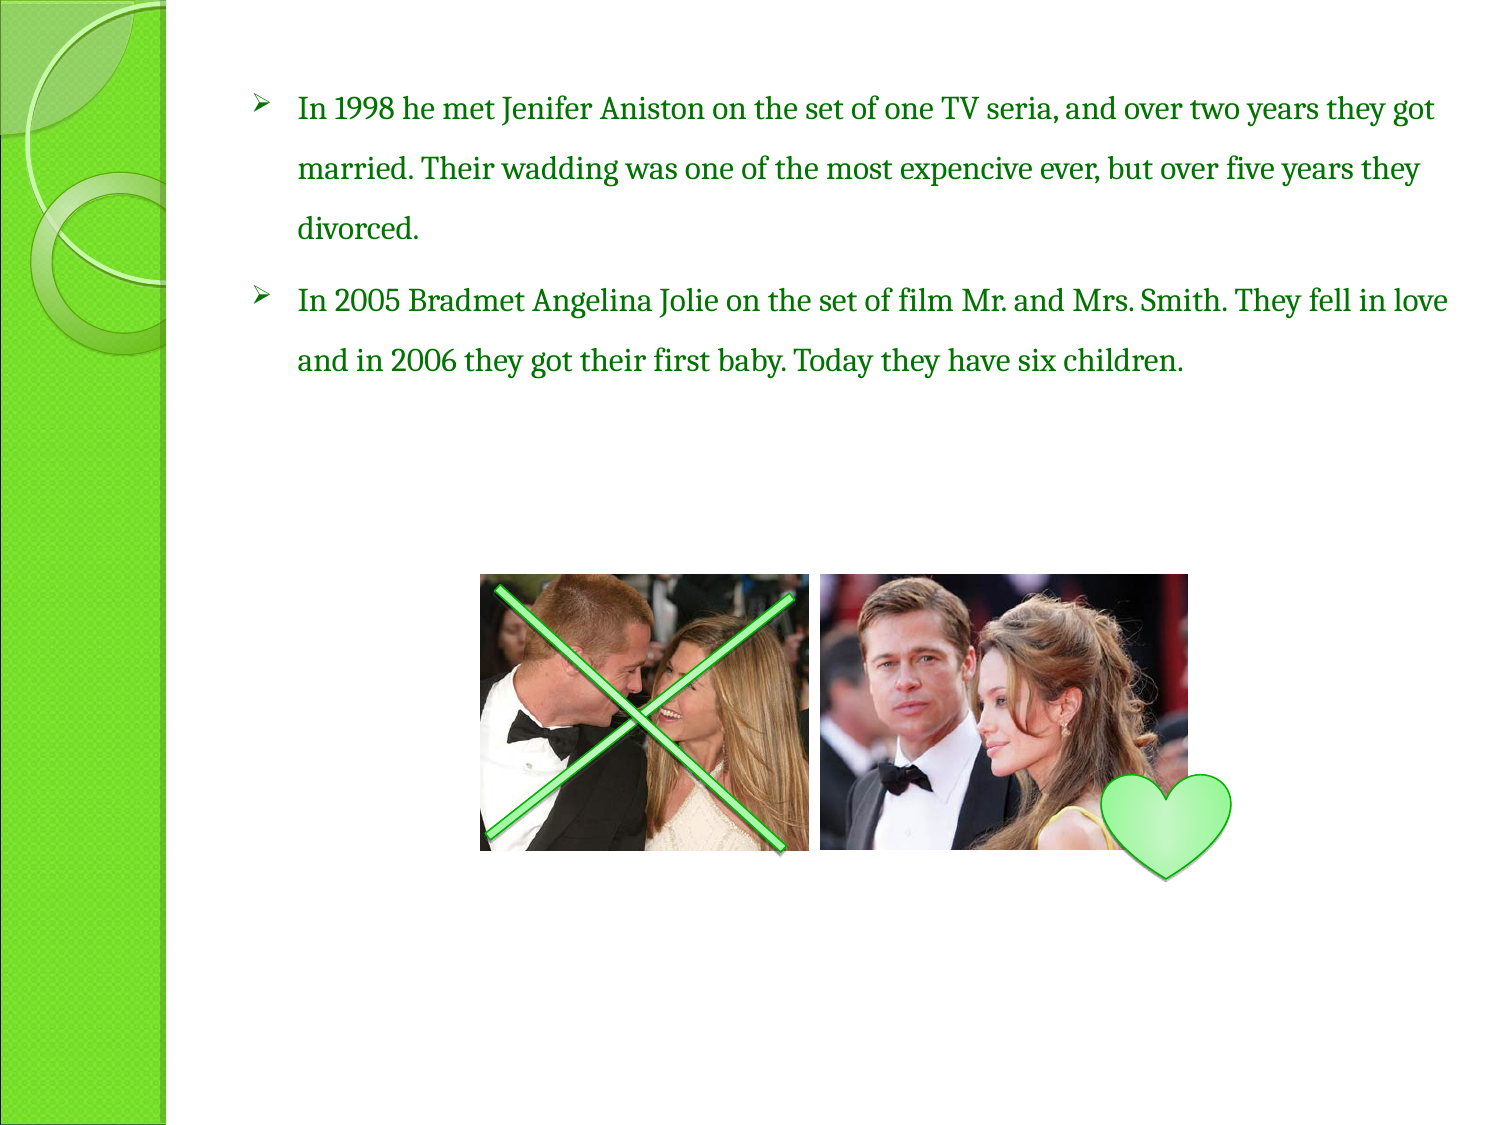

# In 1998 he met Jenifer Aniston on the set of one TV seria, and over two years they got married. Their wadding was one of the most expencive ever, but over five years they divorced.
In 2005 Bradmet Angelina Jolie on the set of film Mr. and Mrs. Smith. They fell in love and in 2006 they got their first baby. Today they have six children.